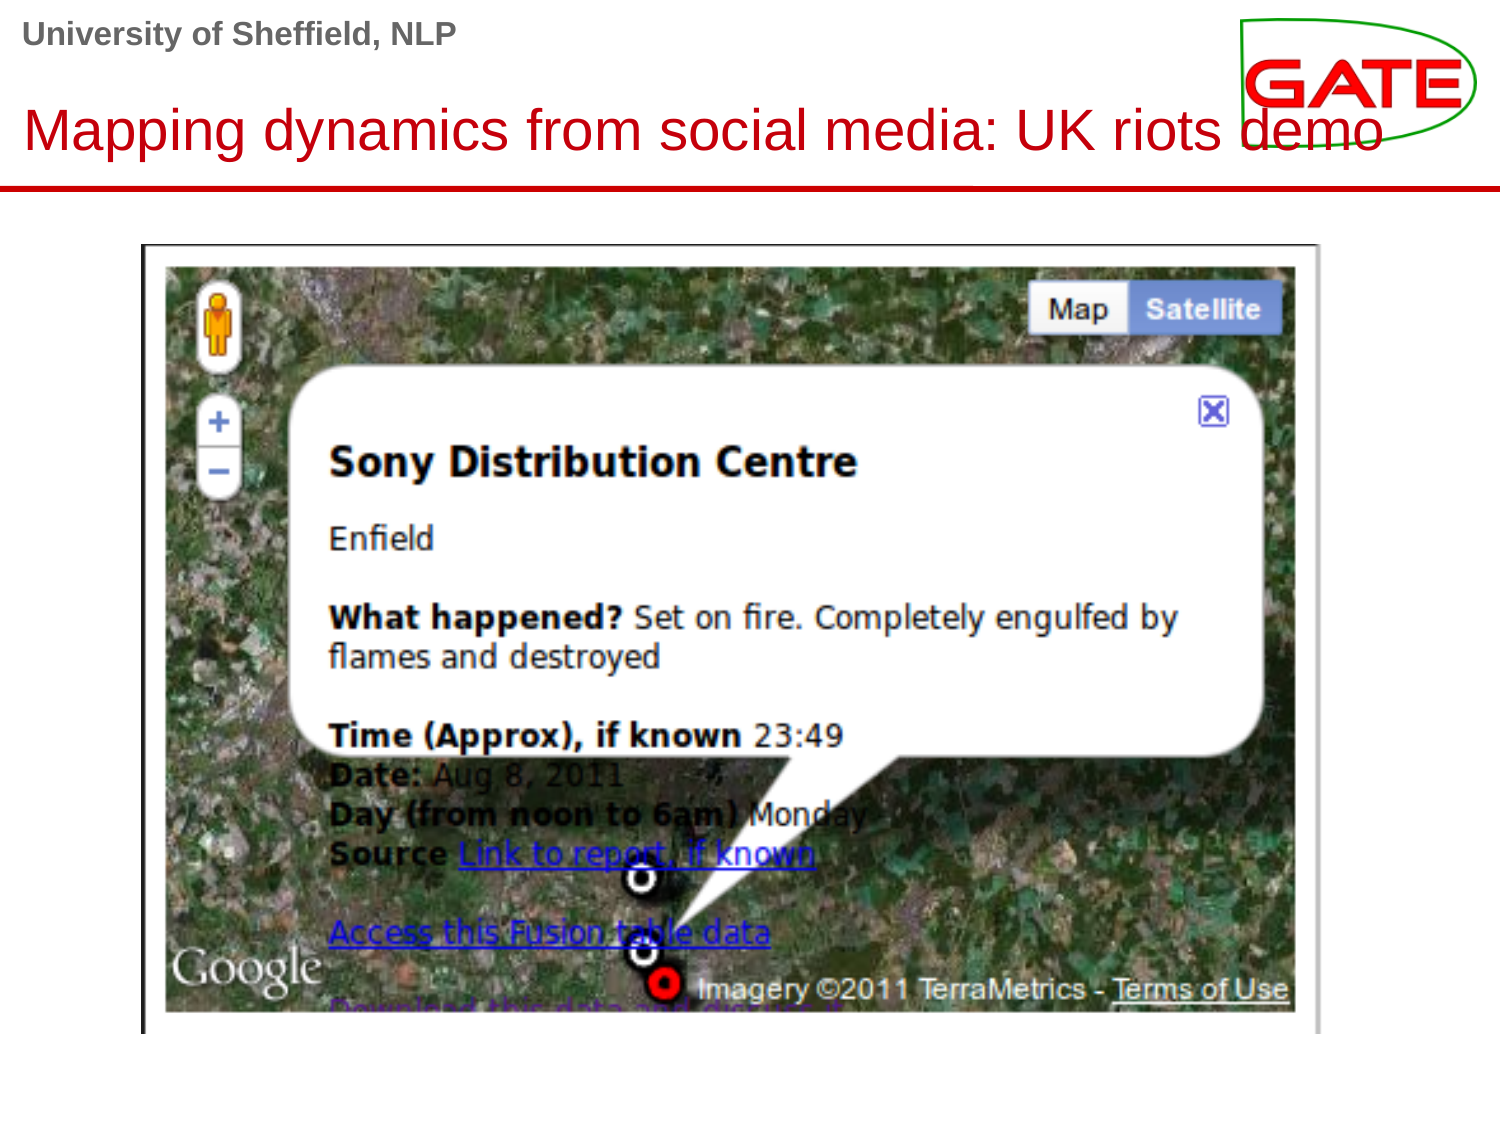

# Mapping dynamics from social media: UK riots demo